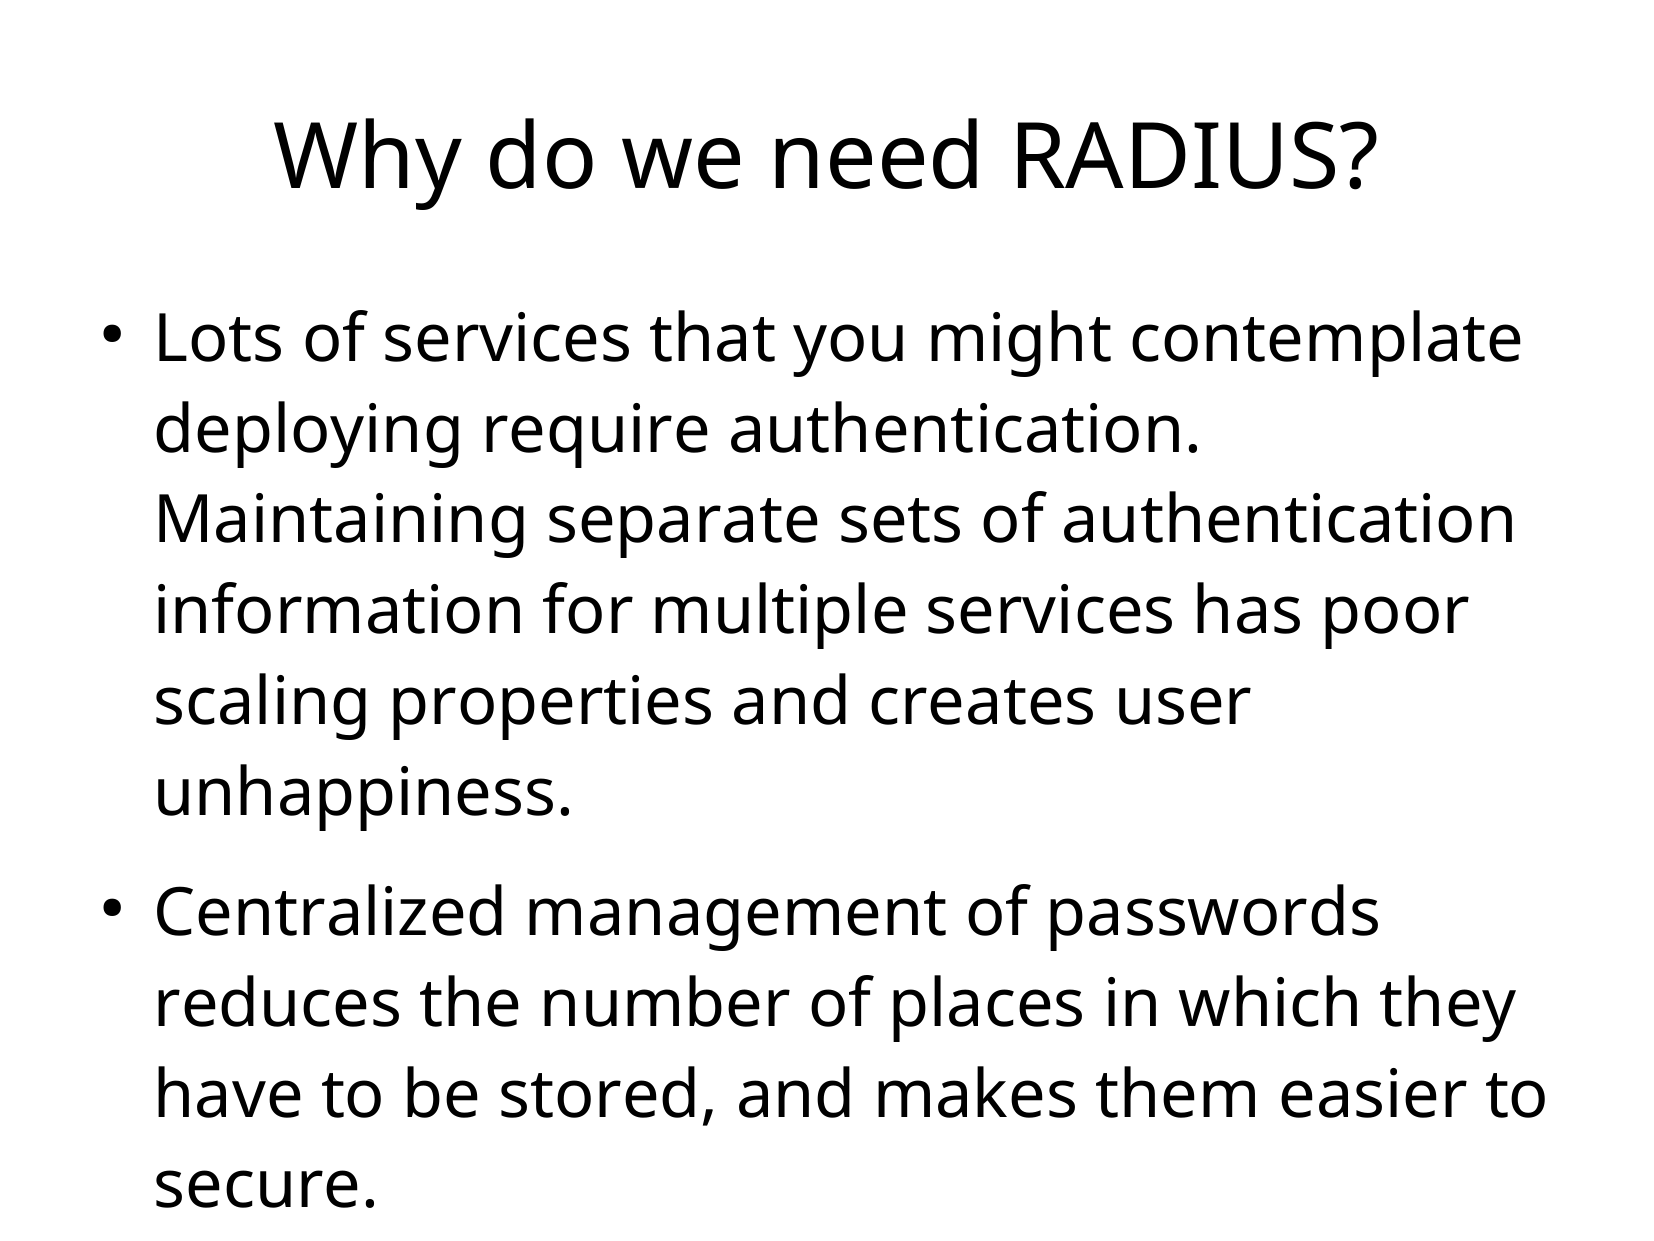

# Why do we need RADIUS?
Lots of services that you might contemplate deploying require authentication. Maintaining separate sets of authentication information for multiple services has poor scaling properties and creates user unhappiness.
Centralized management of passwords reduces the number of places in which they have to be stored, and makes them easier to secure.